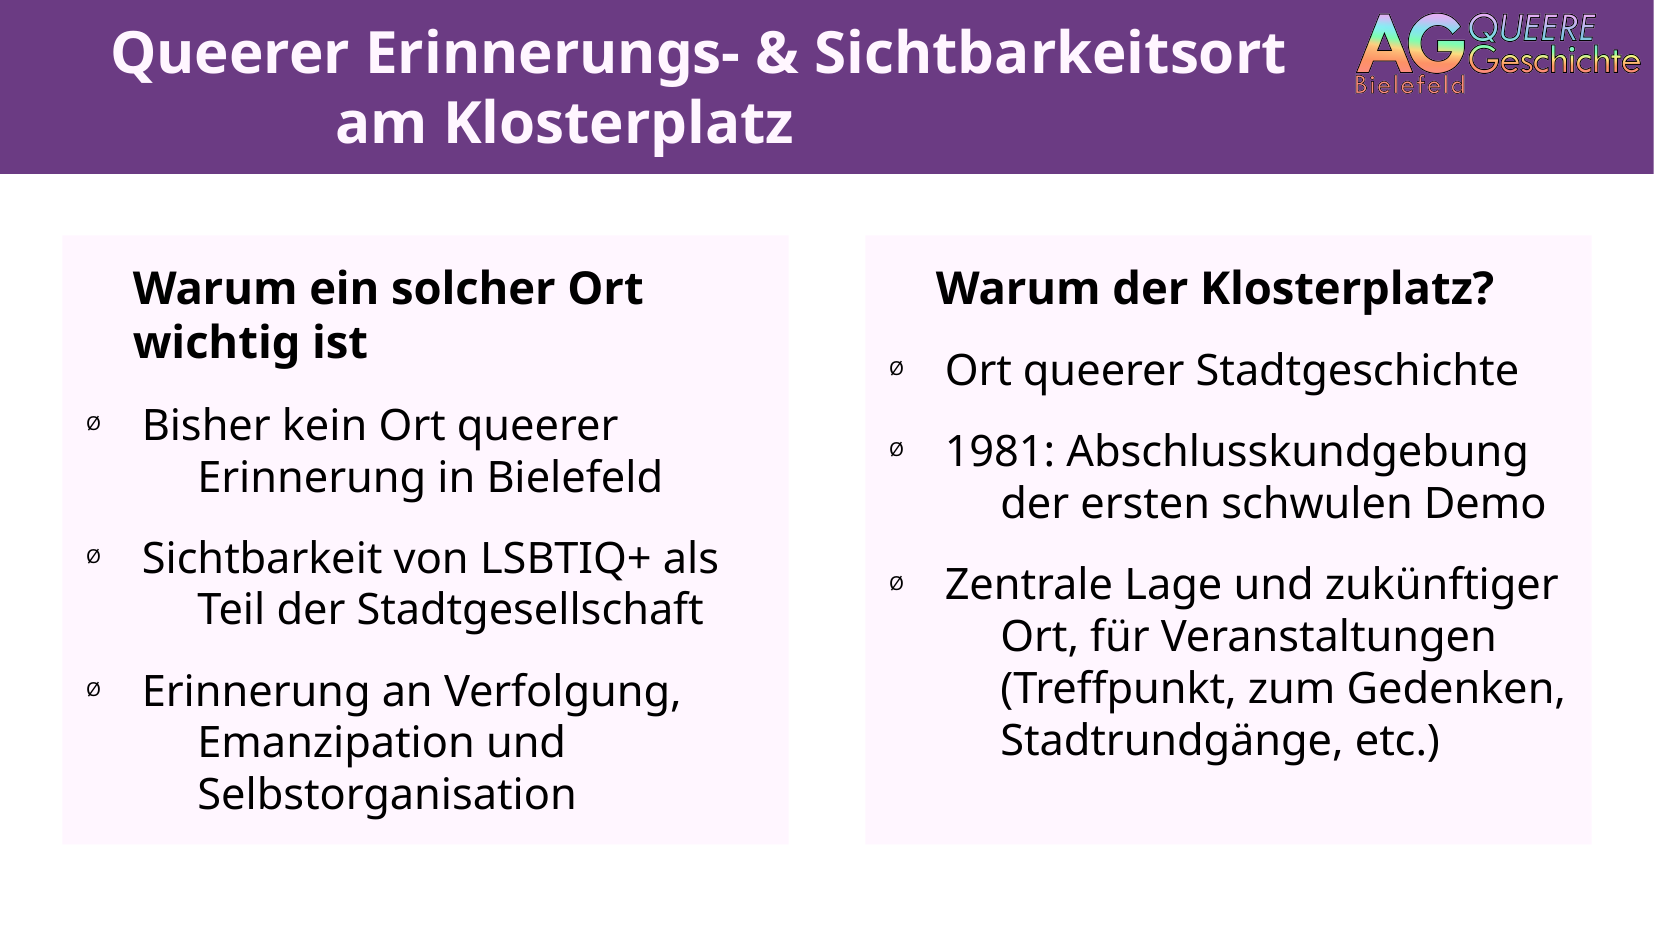

# Queerer Erinnerungs- & Sichtbarkeitsort am Klosterplatz
Warum ein solcher Ort wichtig ist
Bisher kein Ort queerer Erinnerung in Bielefeld
Sichtbarkeit von LSBTIQ+ als Teil der Stadtgesellschaft
Erinnerung an Verfolgung, Emanzipation und Selbstorganisation
Warum der Klosterplatz?
Ort queerer Stadtgeschichte
1981: Abschlusskundgebung der ersten schwulen Demo
Zentrale Lage und zukünftiger Ort, für Veranstaltungen (Treffpunkt, zum Gedenken, Stadtrundgänge, etc.)